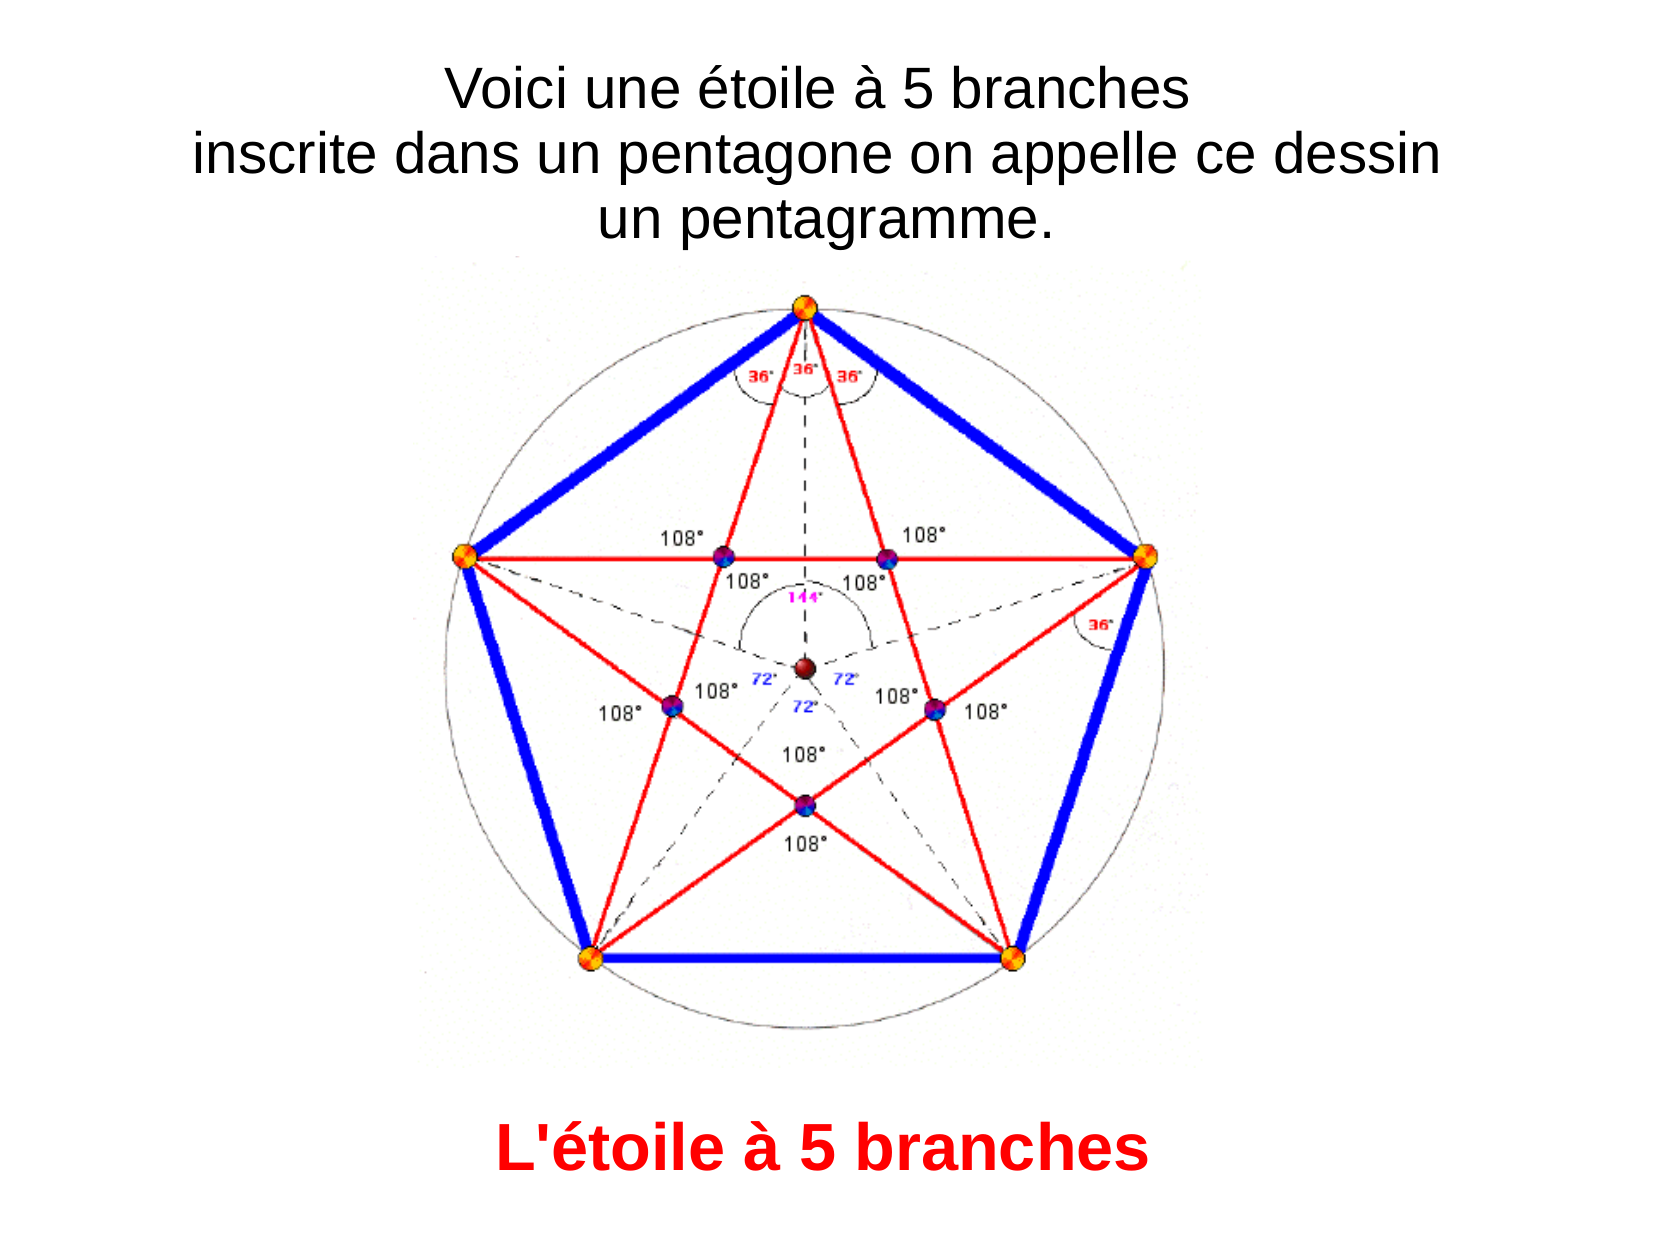

# Voici une étoile à 5 branches inscrite dans un pentagone on appelle ce dessin un pentagramme.
L'étoile à 5 branches